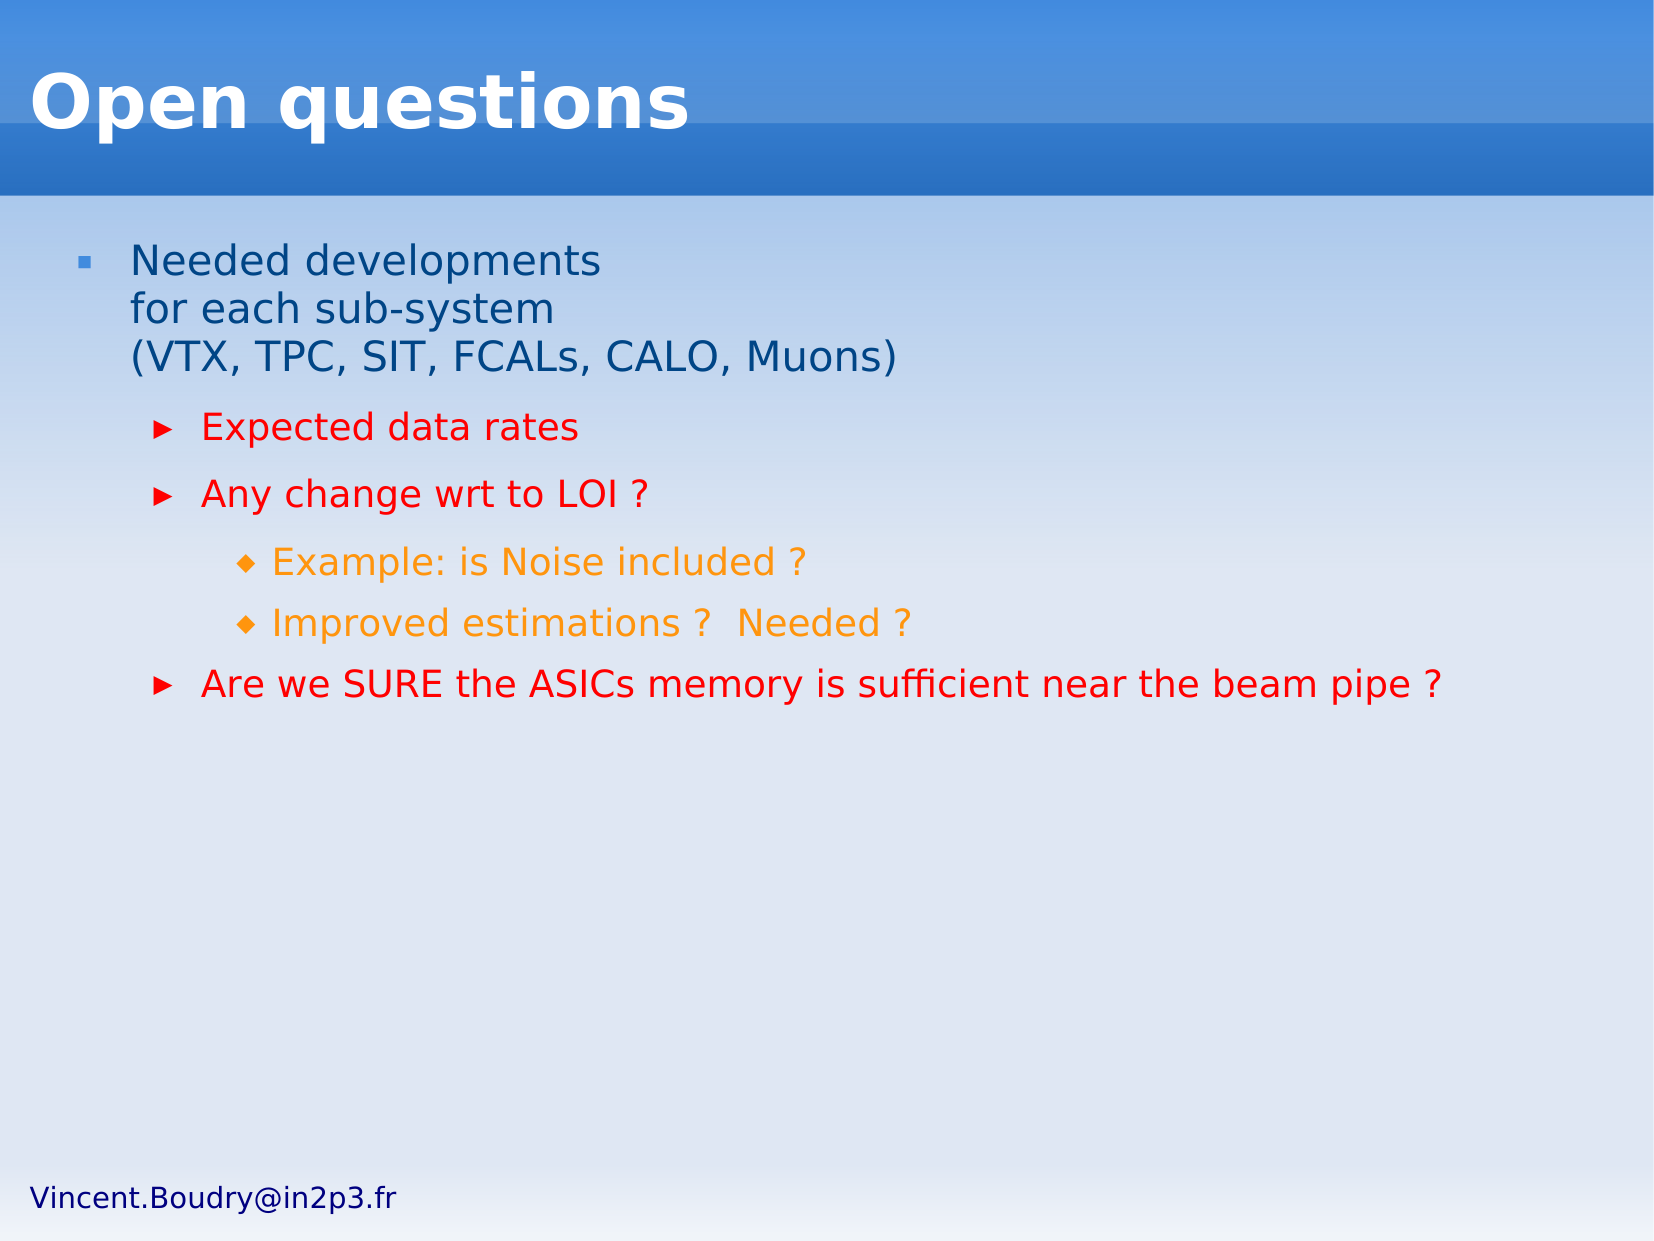

# Open questions
Needed developments
for each sub-system
(VTX, TPC, SIT, FCALs, CALO, Muons)
Expected data rates
Any change wrt to LOI ?
Example: is Noise included ?
Improved estimations ? Needed ?
Are we SURE the ASICs memory is sufficient near the beam pipe ?